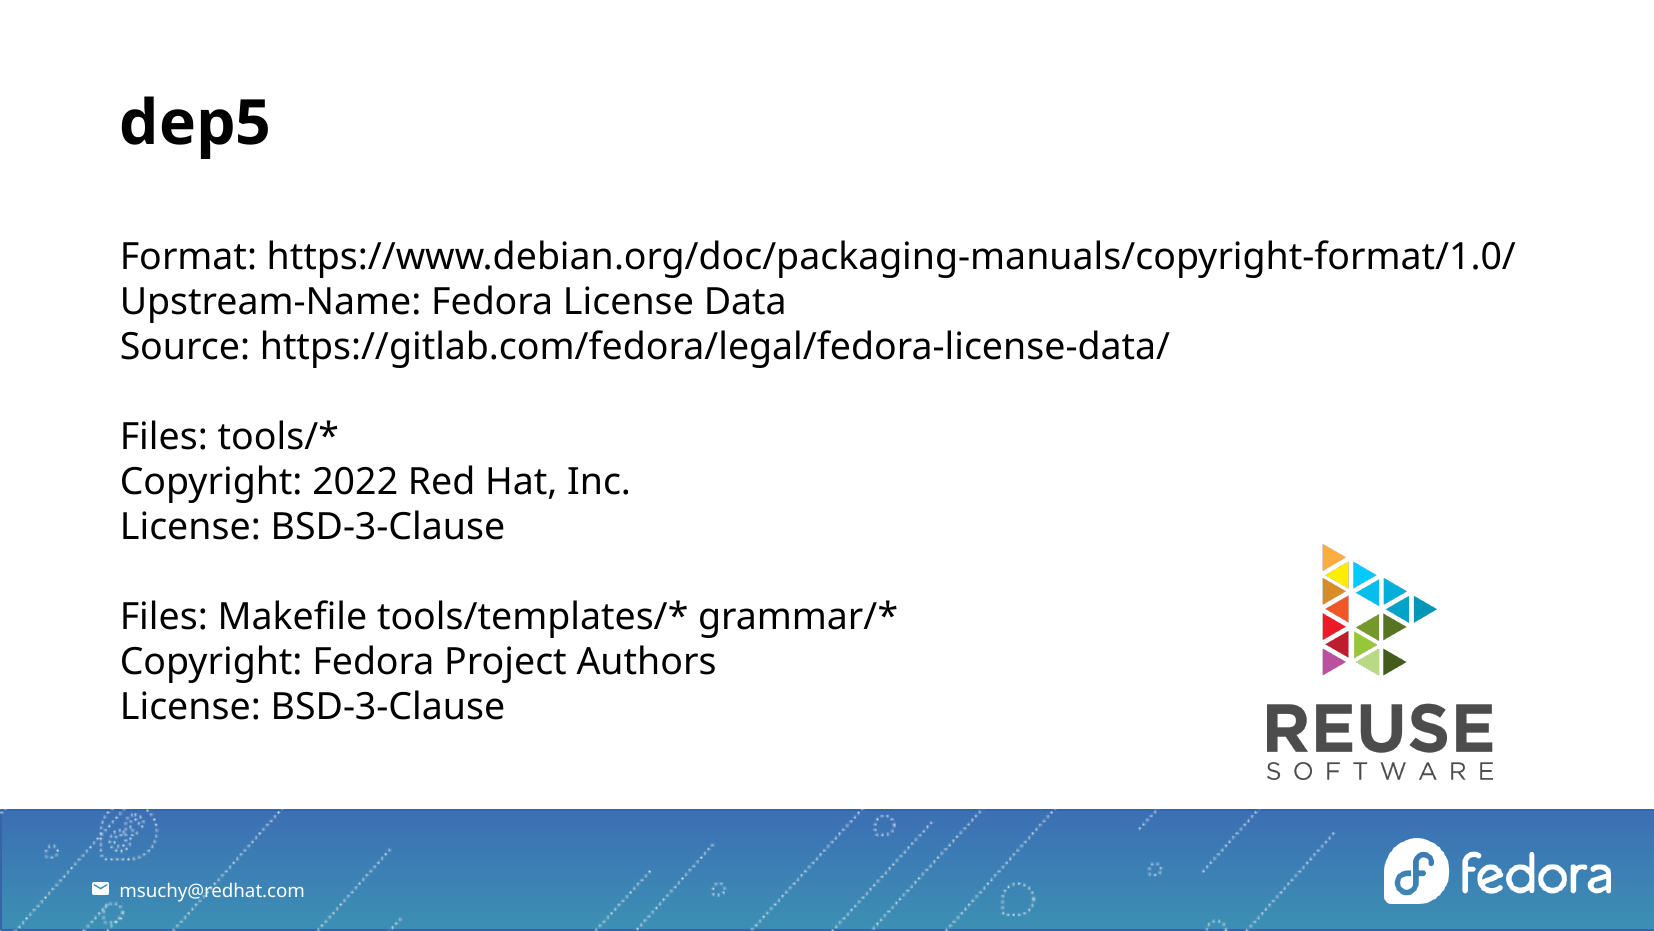

dep5
Format: https://www.debian.org/doc/packaging-manuals/copyright-format/1.0/
Upstream-Name: Fedora License Data
Source: https://gitlab.com/fedora/legal/fedora-license-data/
Files: tools/*
Copyright: 2022 Red Hat, Inc.
License: BSD-3-Clause
Files: Makefile tools/templates/* grammar/*
Copyright: Fedora Project Authors
License: BSD-3-Clause